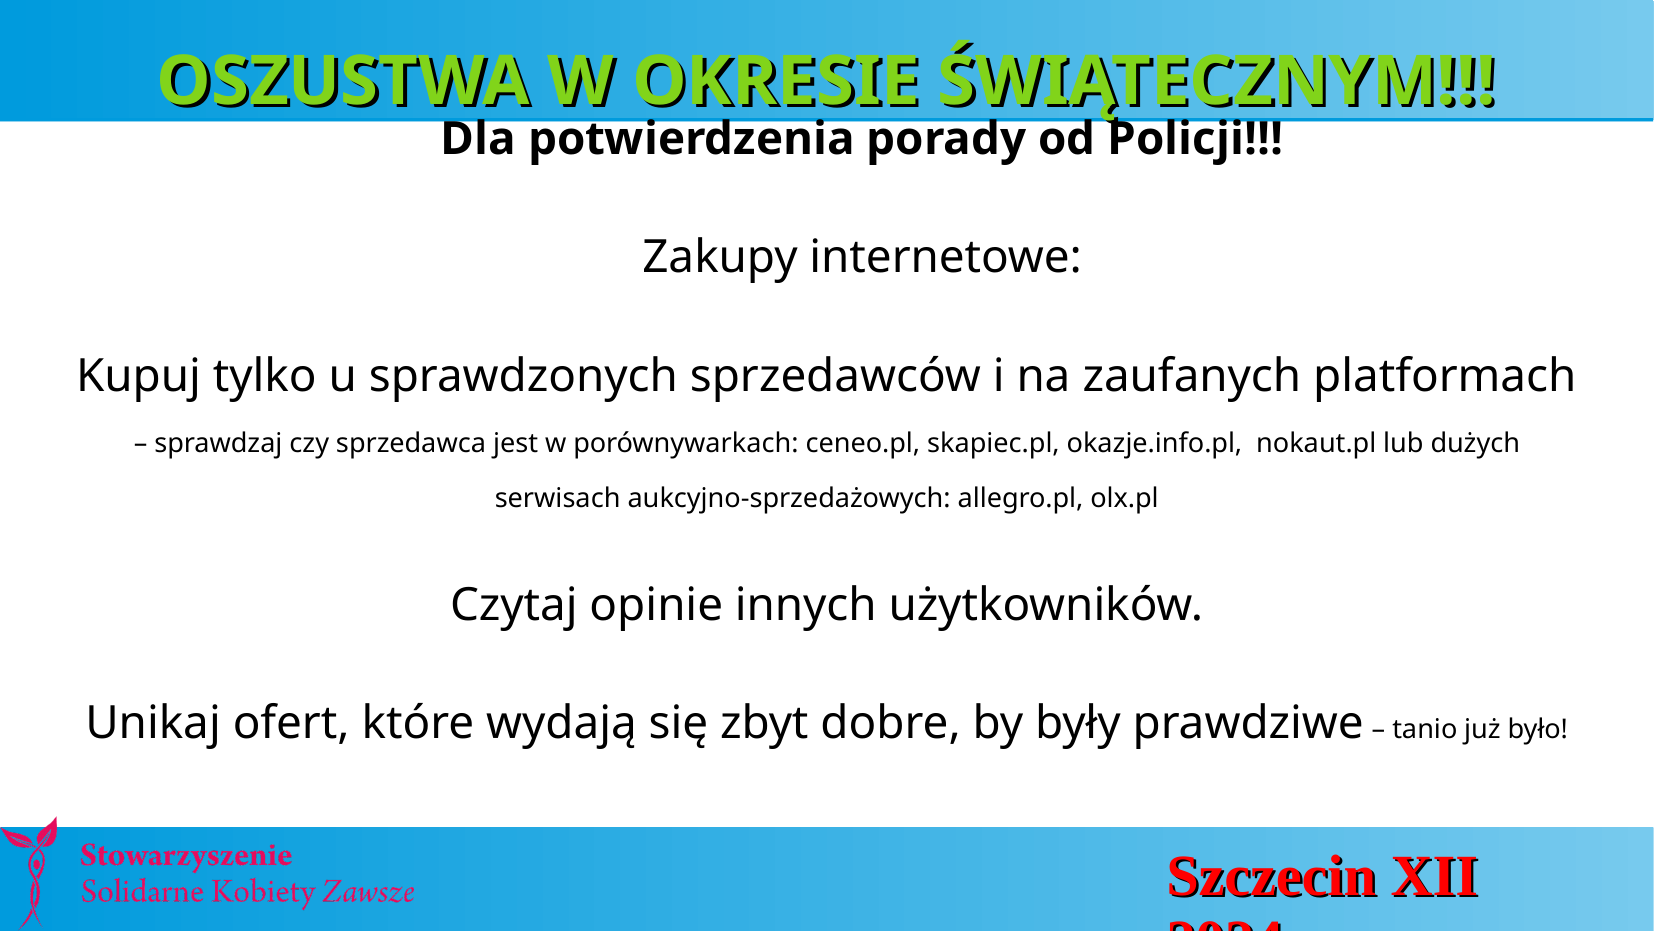

# OSZUSTWA W OKRESIE ŚWIĄTECZNYM!!!
Dla potwierdzenia porady od Policji!!!
Zakupy internetowe:
Kupuj tylko u sprawdzonych sprzedawców i na zaufanych platformach – sprawdzaj czy sprzedawca jest w porównywarkach: ceneo.pl, skapiec.pl, okazje.info.pl, nokaut.pl lub dużych serwisach aukcyjno-sprzedażowych: allegro.pl, olx.pl
Czytaj opinie innych użytkowników.
Unikaj ofert, które wydają się zbyt dobre, by były prawdziwe – tanio już było!
Szczecin XII 2024
4